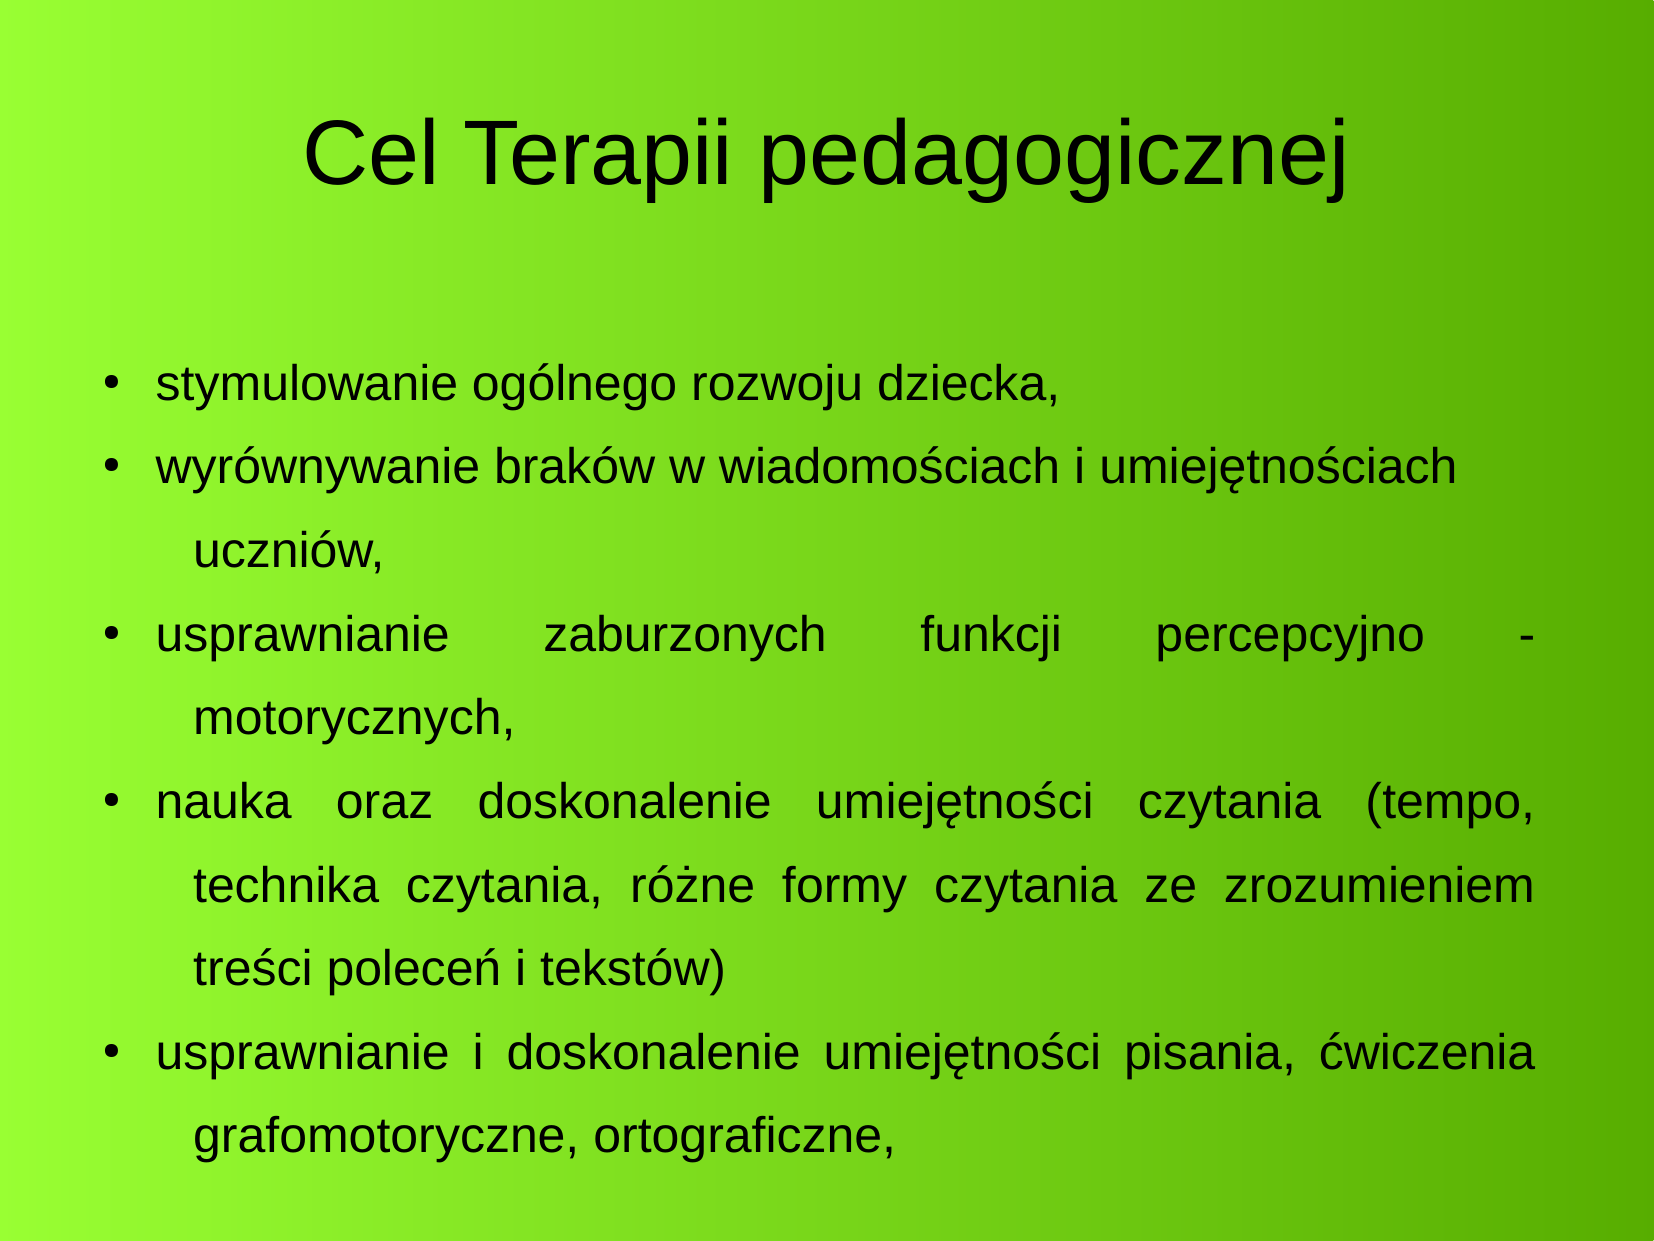

# Cel Terapii pedagogicznej
stymulowanie ogólnego rozwoju dziecka,
wyrównywanie braków w wiadomościach i umiejętnościach uczniów,
usprawnianie zaburzonych funkcji percepcyjno - motorycznych,
nauka oraz doskonalenie umiejętności czytania (tempo, technika czytania, różne formy czytania ze zrozumieniem treści poleceń i tekstów)
usprawnianie i doskonalenie umiejętności pisania, ćwiczenia grafomotoryczne, ortograficzne,